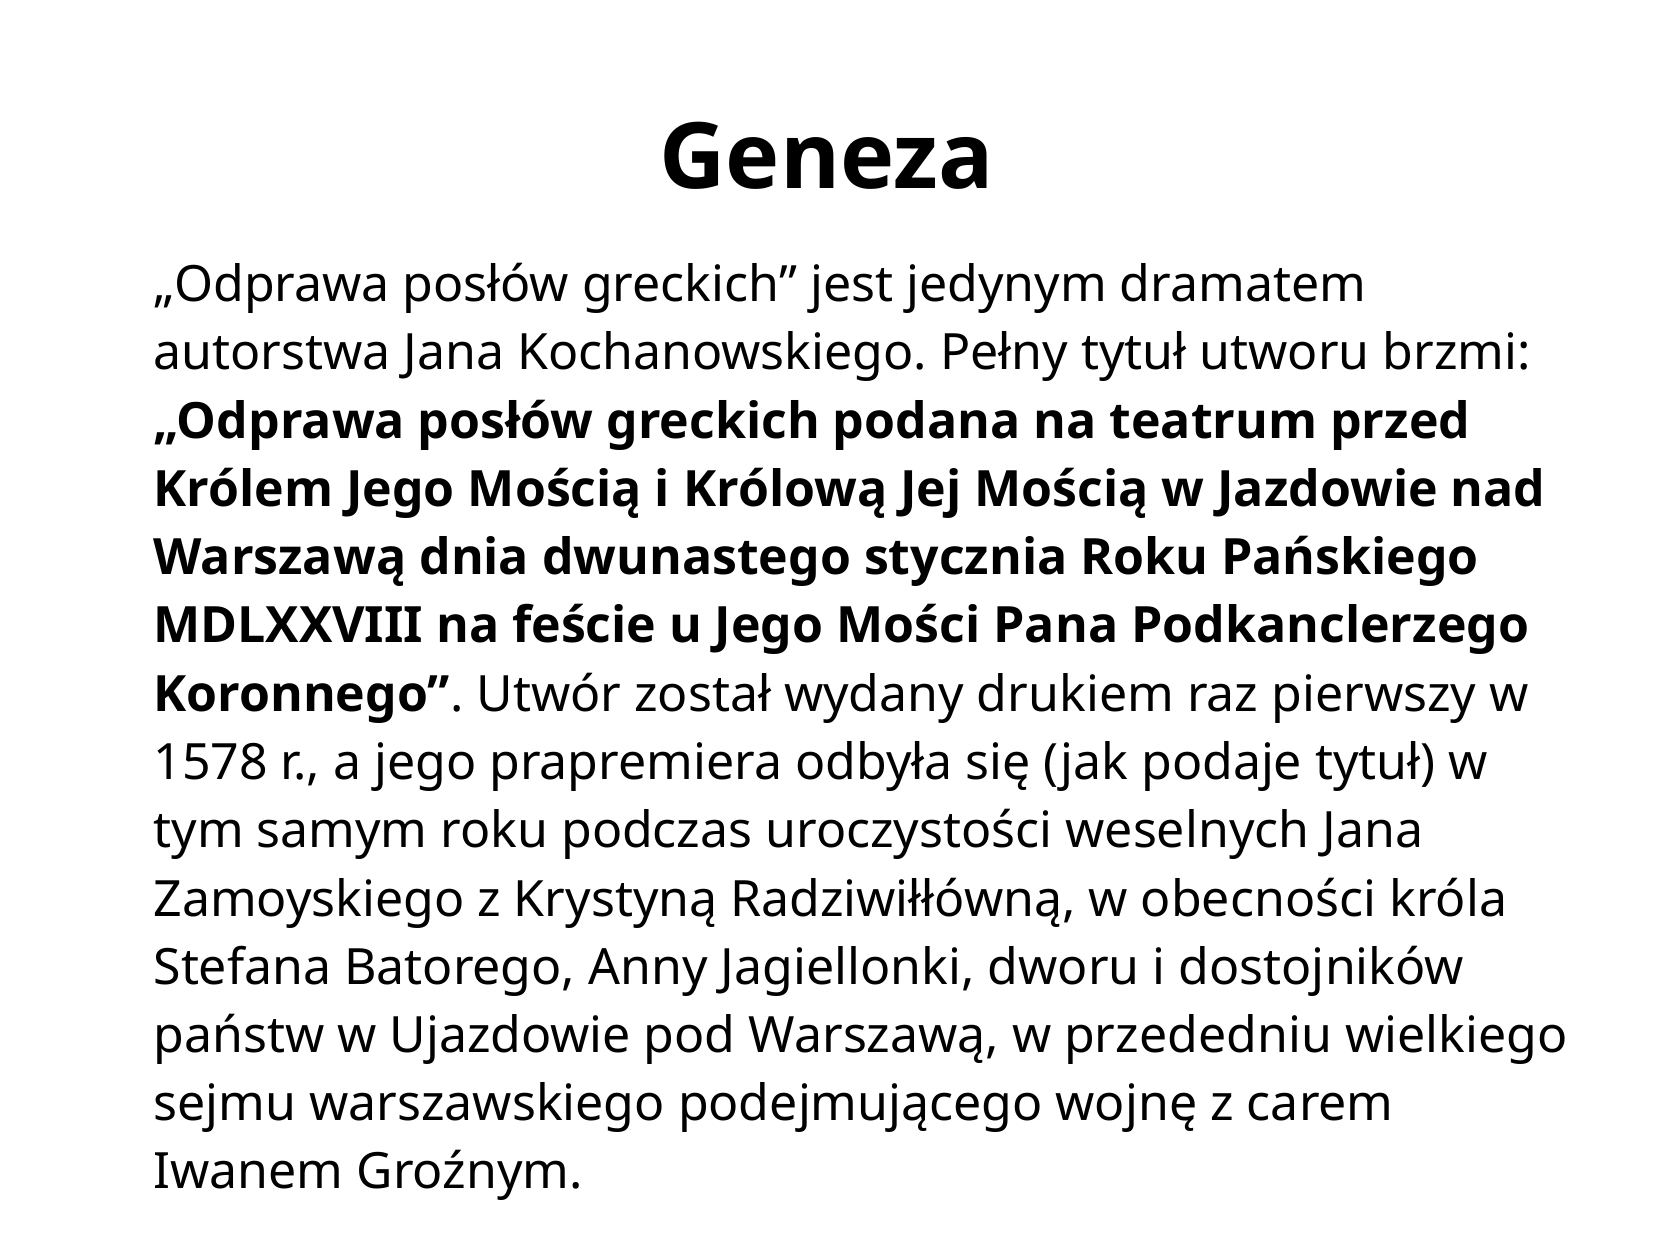

# Geneza
„Odprawa posłów greckich” jest jedynym dramatem autorstwa Jana Kochanowskiego. Pełny tytuł utworu brzmi: „Odprawa posłów greckich podana na teatrum przed Królem Jego Mością i Królową Jej Mością w Jazdowie nad Warszawą dnia dwunastego stycznia Roku Pańskiego MDLXXVIII na feście u Jego Mości Pana Podkanclerzego Koronnego”. Utwór został wydany drukiem raz pierwszy w 1578 r., a jego prapremiera odbyła się (jak podaje tytuł) w tym samym roku podczas uroczystości weselnych Jana Zamoyskiego z Krystyną Radziwiłłówną, w obecności króla Stefana Batorego, Anny Jagiellonki, dworu i dostojników państw w Ujazdowie pod Warszawą, w przededniu wielkiego sejmu warszawskiego podejmującego wojnę z carem Iwanem Groźnym.